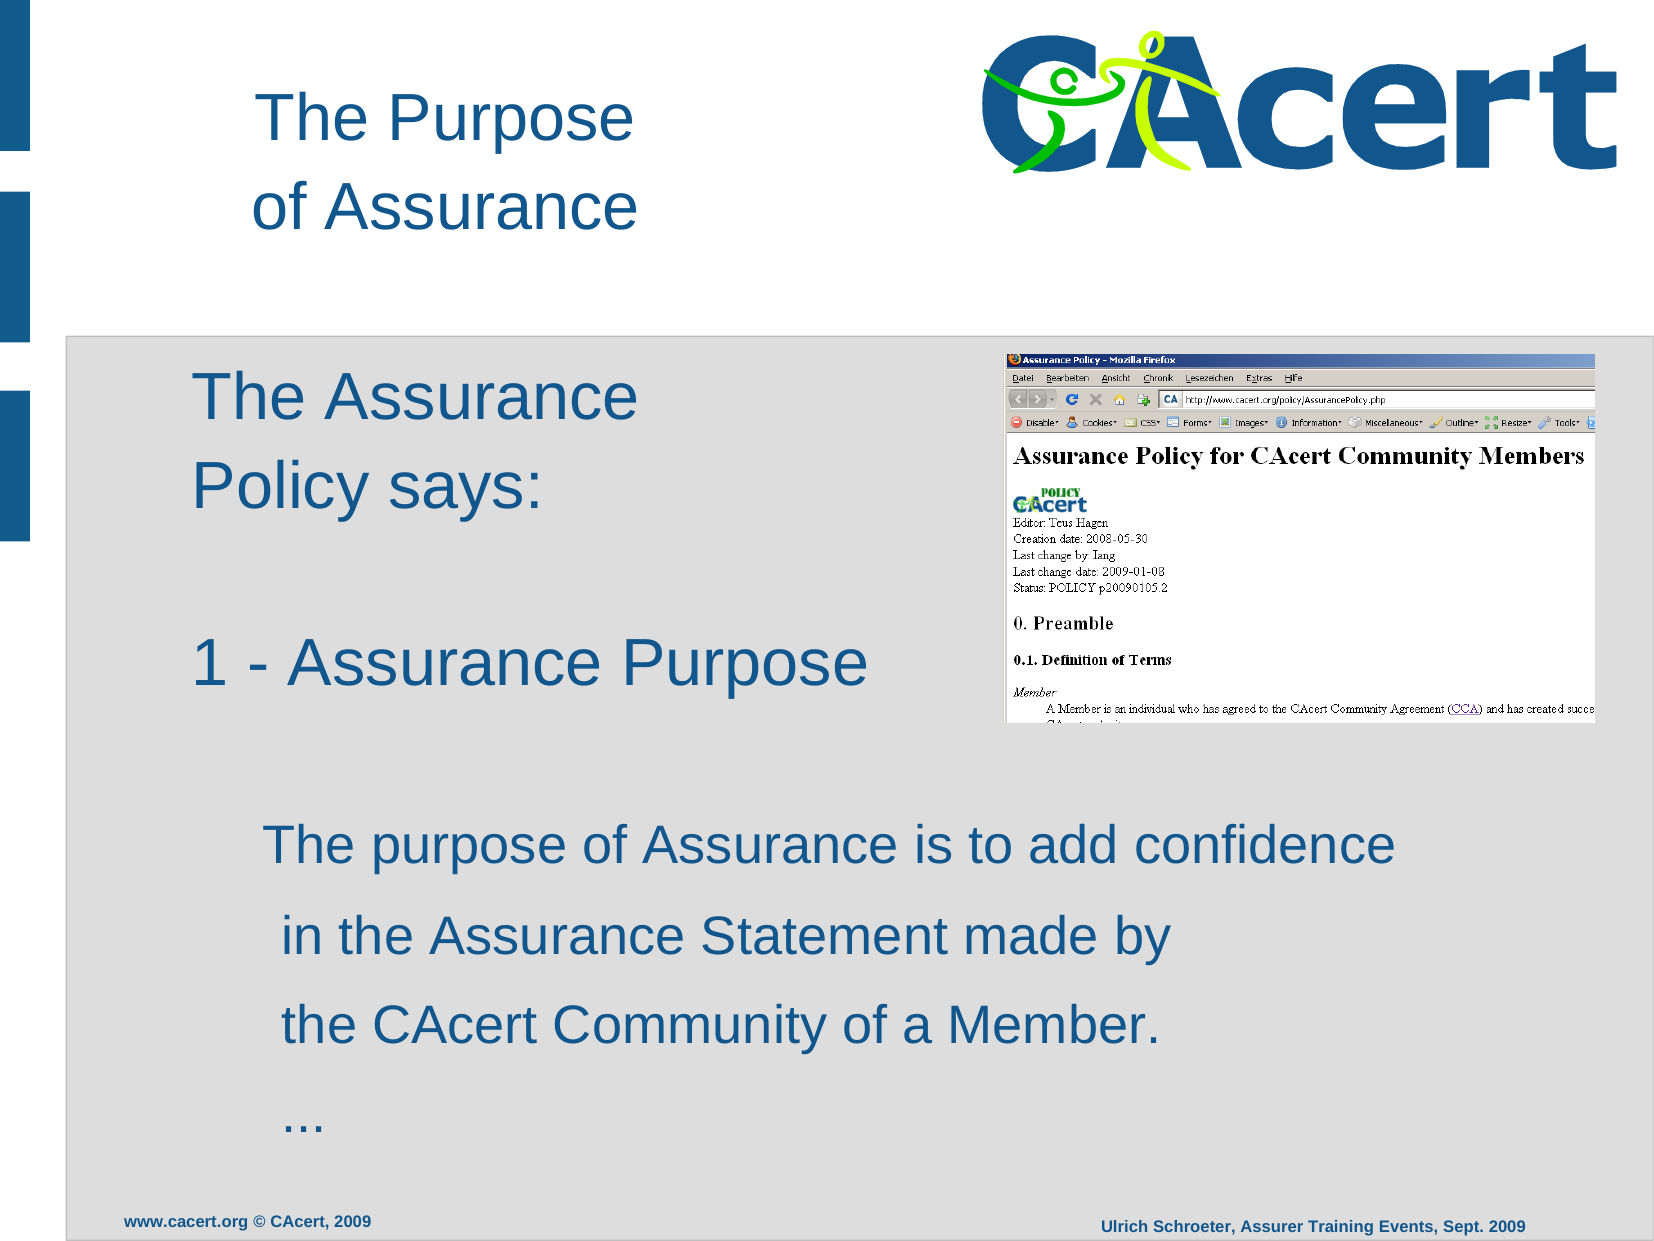

The Purpose
of Assurance
The Assurance
Policy says:
1 - Assurance Purpose
 The purpose of Assurance is to add confidence
 in the Assurance Statement made by
 the CAcert Community of a Member.
 ...